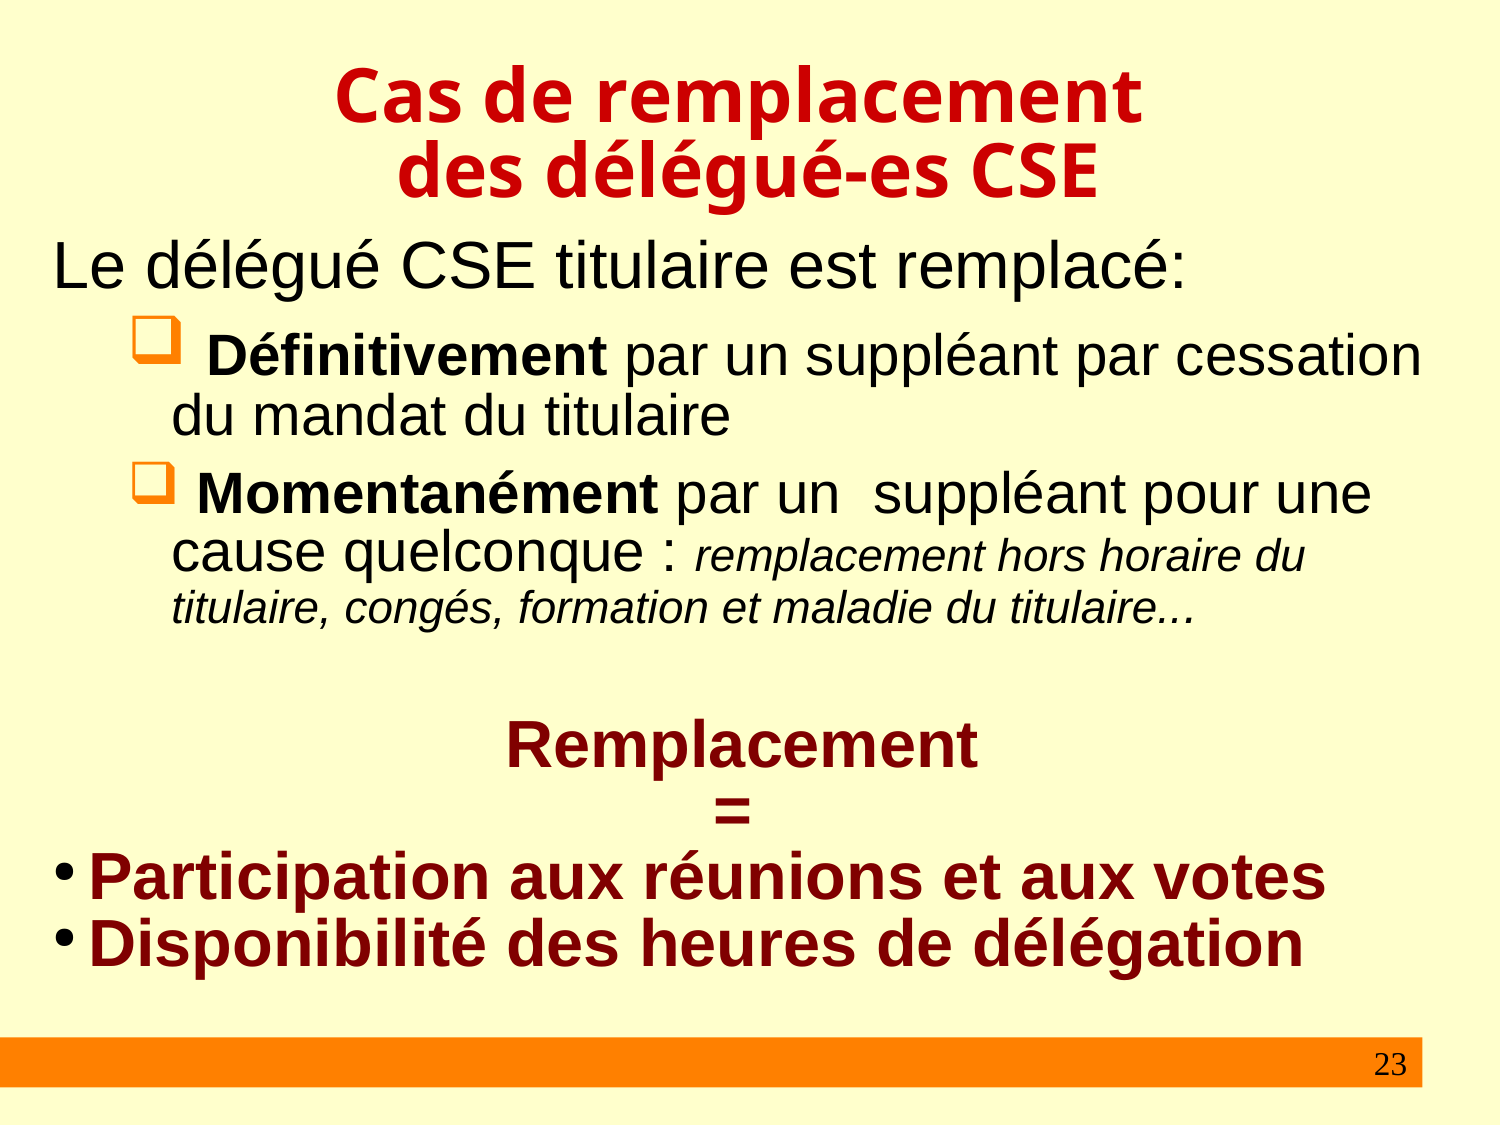

# Cas de remplacement des délégué-es CSE
Le délégué CSE titulaire est remplacé:
 Définitivement par un suppléant par cessation du mandat du titulaire
 Momentanément par un suppléant pour une cause quelconque : remplacement hors horaire du titulaire, congés, formation et maladie du titulaire...
Remplacement
=
Participation aux réunions et aux votes
Disponibilité des heures de délégation